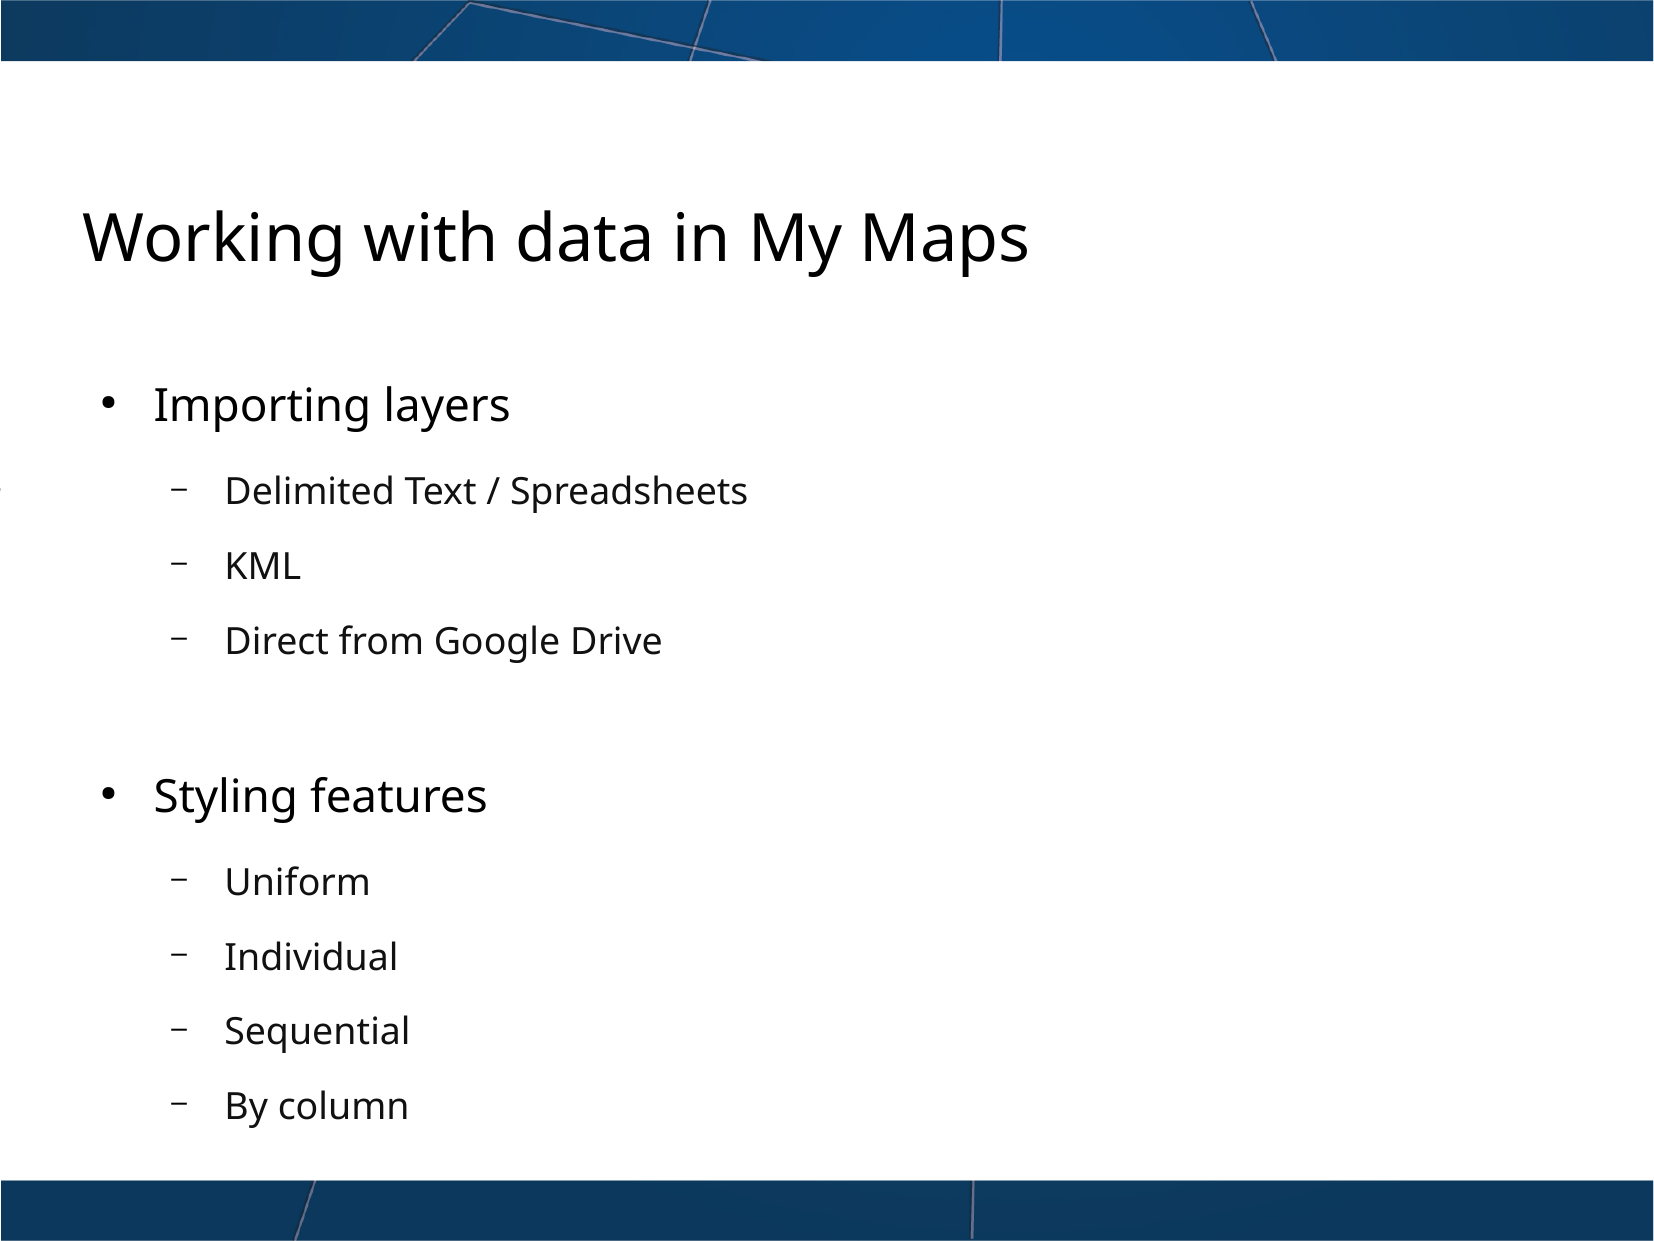

# Working with data in My Maps
Importing layers
Delimited Text / Spreadsheets
KML
Direct from Google Drive
Styling features
Uniform
Individual
Sequential
By column